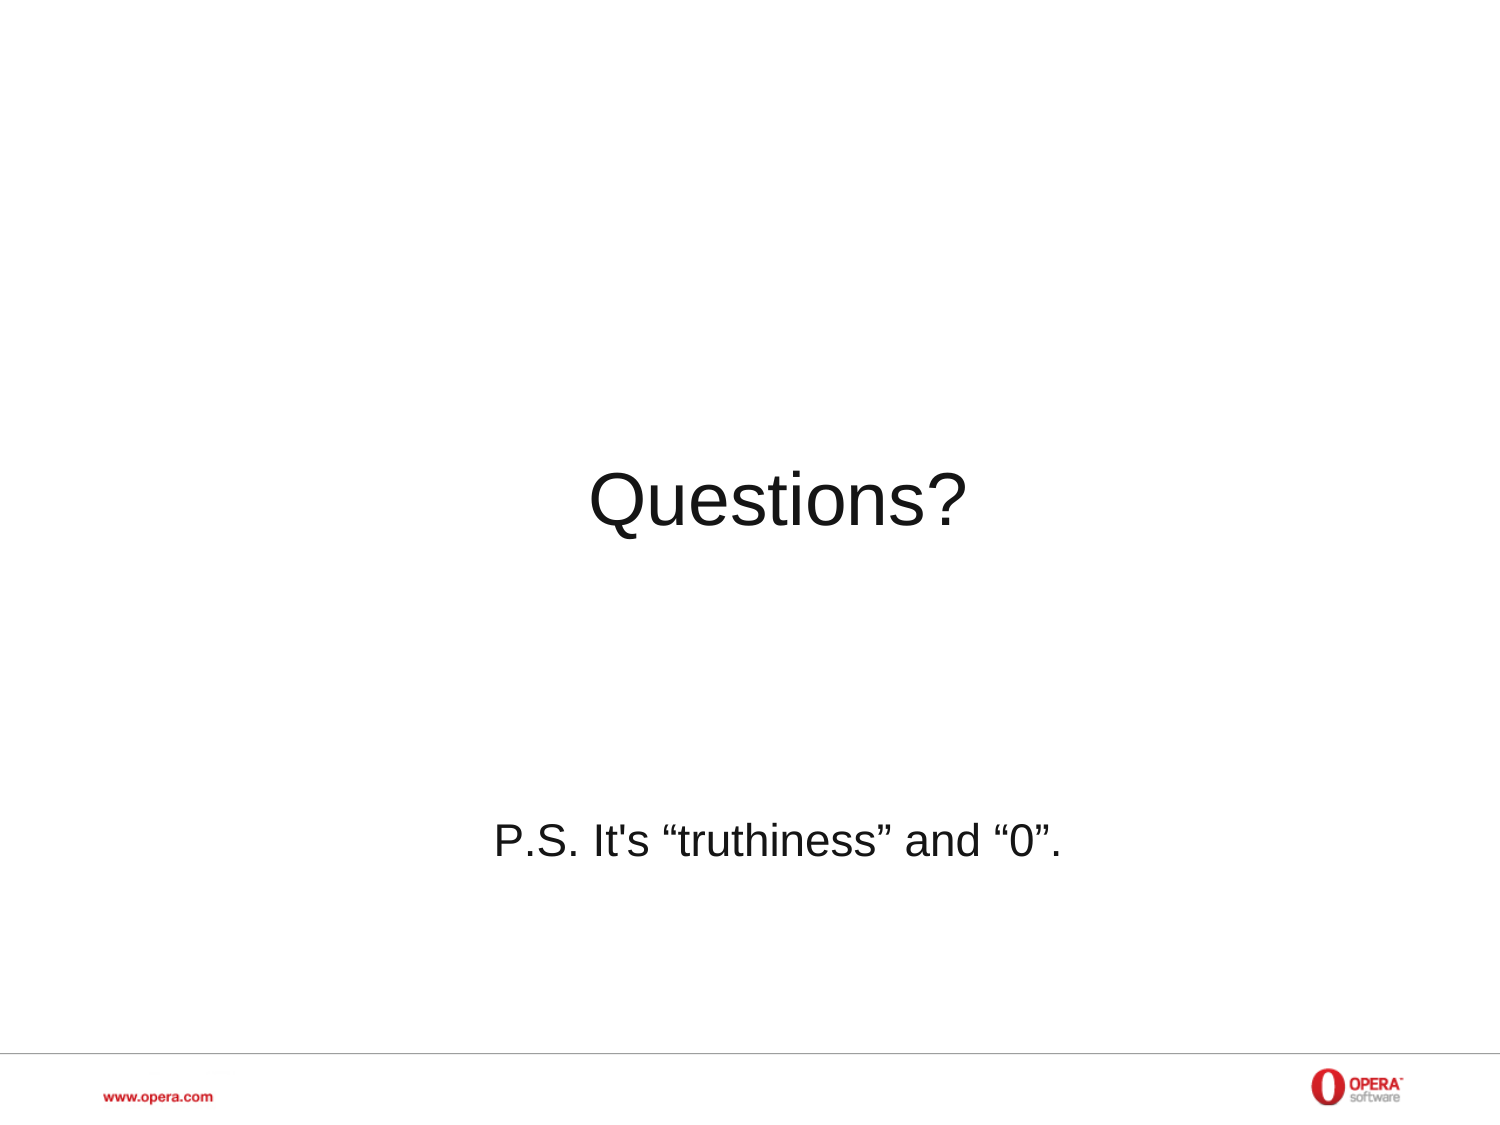

#
Questions?
P.S. It's “truthiness” and “0”.